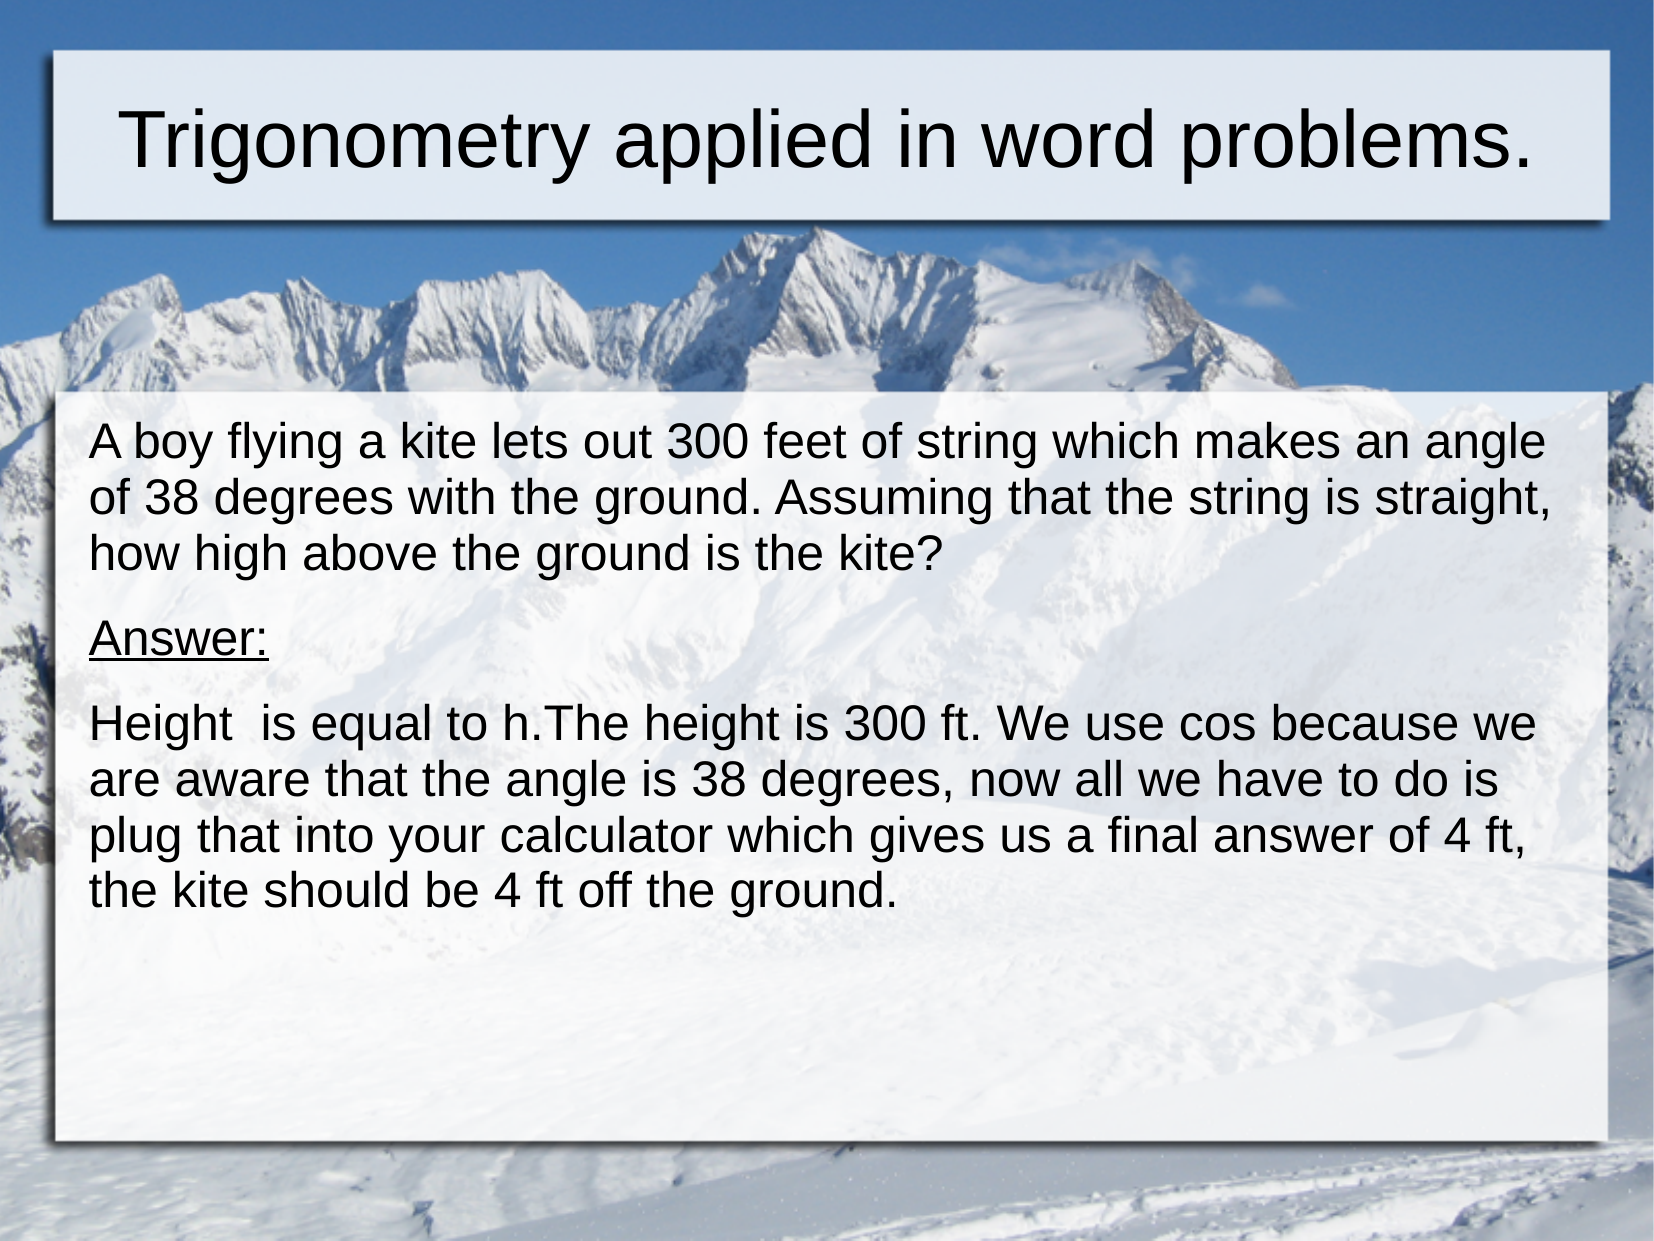

# Trigonometry applied in word problems.
A boy flying a kite lets out 300 feet of string which makes an angle of 38 degrees with the ground. Assuming that the string is straight, how high above the ground is the kite?
Answer:
Height is equal to h.The height is 300 ft. We use cos because we are aware that the angle is 38 degrees, now all we have to do is plug that into your calculator which gives us a final answer of 4 ft, the kite should be 4 ft off the ground.